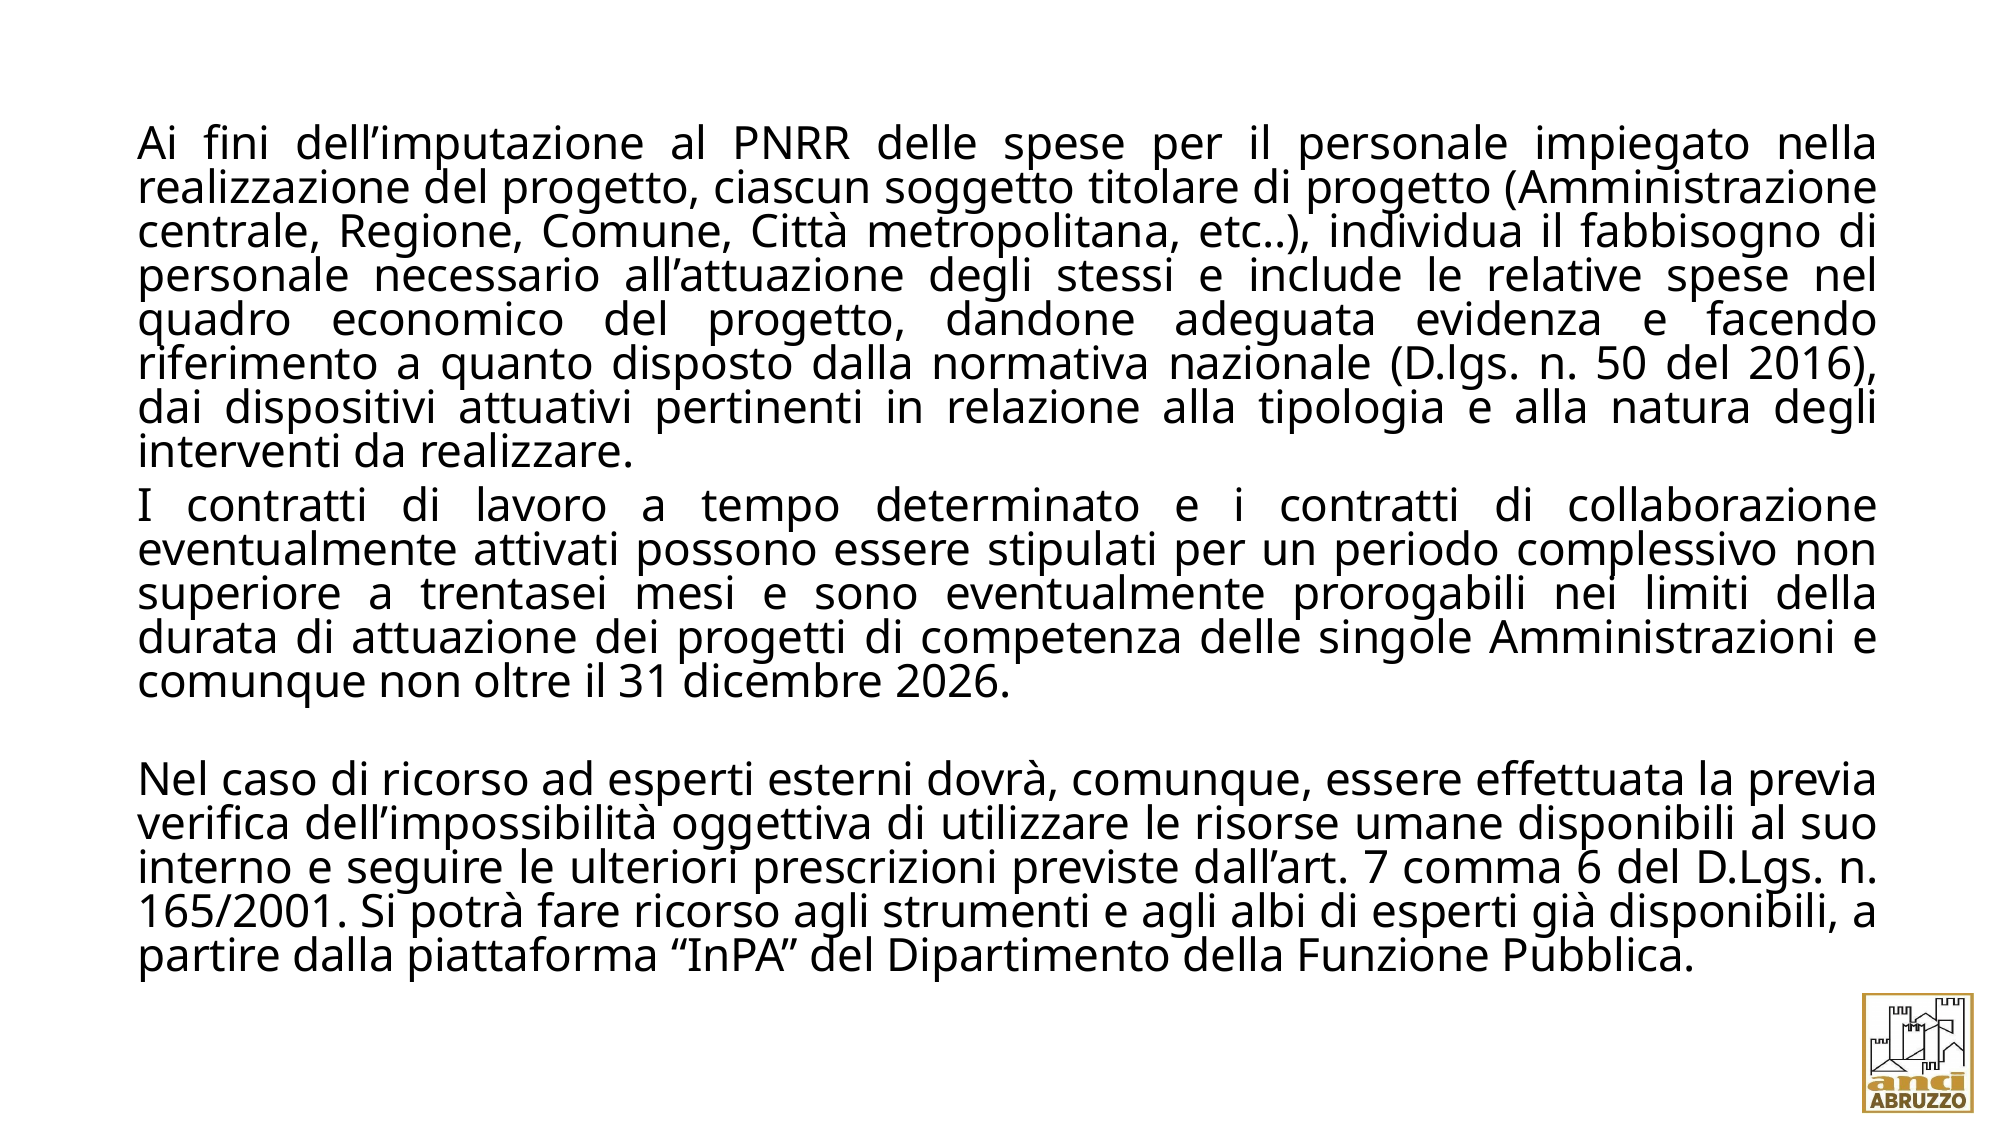

# Ai fini dell’imputazione al PNRR delle spese per il personale impiegato nella realizzazione del progetto, ciascun soggetto titolare di progetto (Amministrazione centrale, Regione, Comune, Città metropolitana, etc..), individua il fabbisogno di personale necessario all’attuazione degli stessi e include le relative spese nel quadro economico del progetto, dandone adeguata evidenza e facendo riferimento a quanto disposto dalla normativa nazionale (D.lgs. n. 50 del 2016), dai dispositivi attuativi pertinenti in relazione alla tipologia e alla natura degli interventi da realizzare.
I contratti di lavoro a tempo determinato e i contratti di collaborazione eventualmente attivati possono essere stipulati per un periodo complessivo non superiore a trentasei mesi e sono eventualmente prorogabili nei limiti della durata di attuazione dei progetti di competenza delle singole Amministrazioni e comunque non oltre il 31 dicembre 2026.
Nel caso di ricorso ad esperti esterni dovrà, comunque, essere effettuata la previa verifica dell’impossibilità oggettiva di utilizzare le risorse umane disponibili al suo interno e seguire le ulteriori prescrizioni previste dall’art. 7 comma 6 del D.Lgs. n. 165/2001. Si potrà fare ricorso agli strumenti e agli albi di esperti già disponibili, a partire dalla piattaforma “InPA” del Dipartimento della Funzione Pubblica.